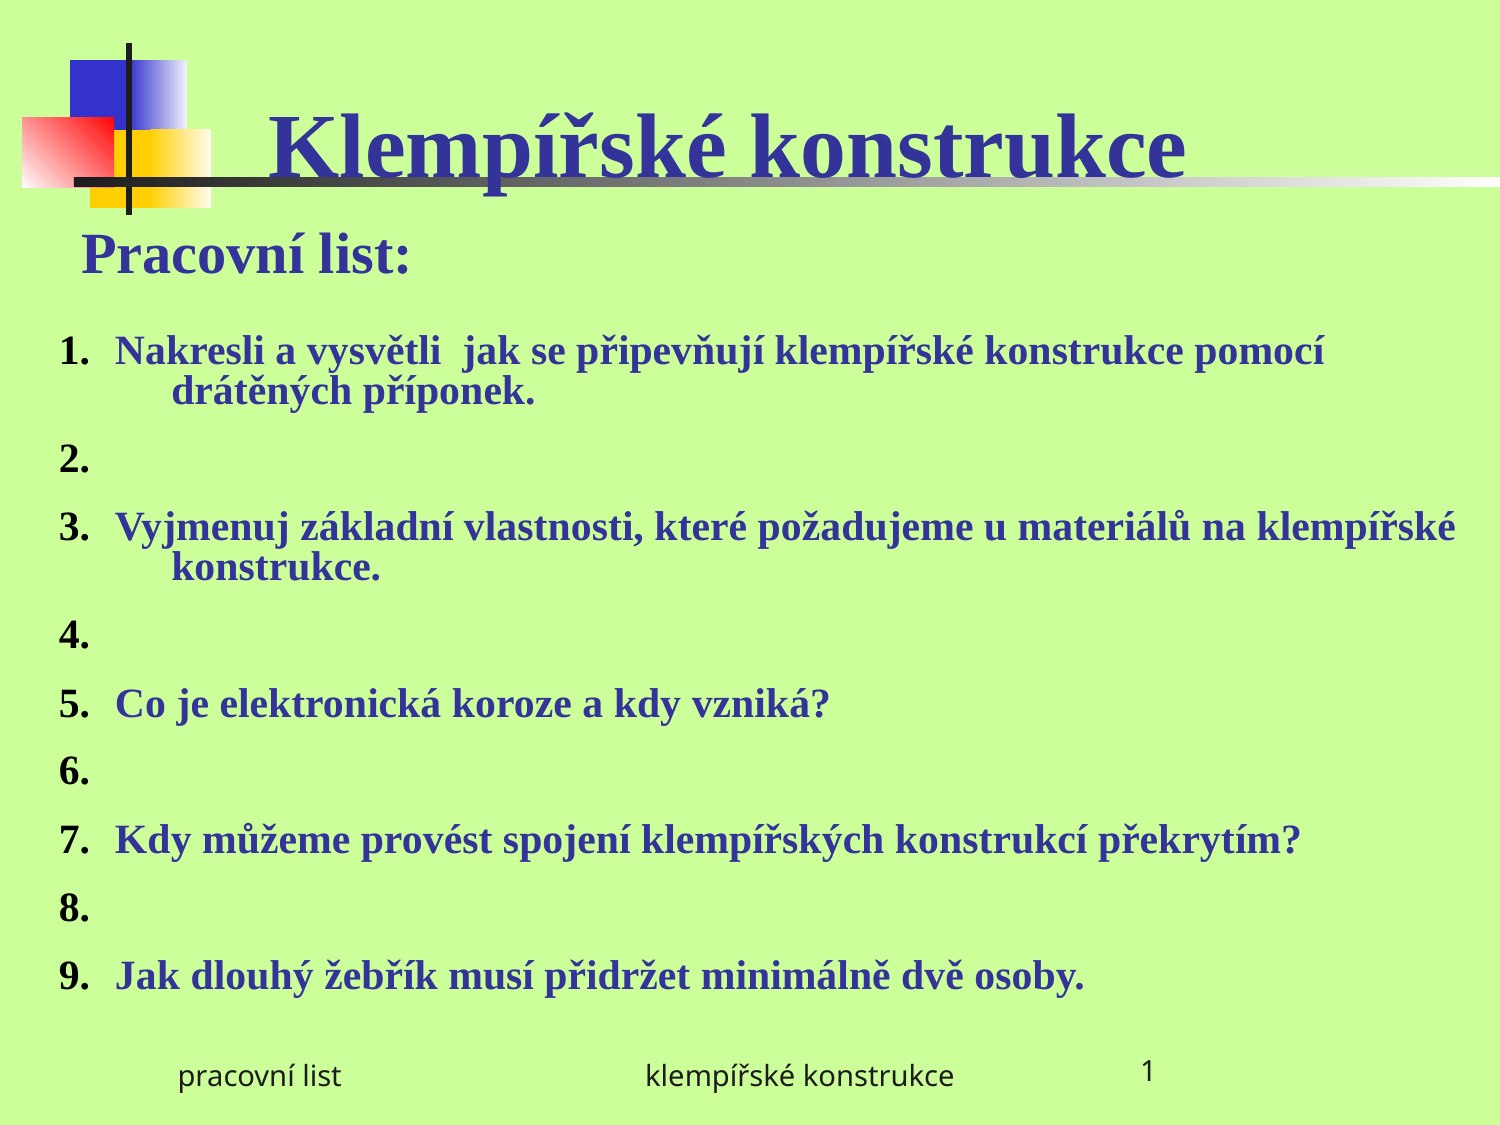

#
Klempířské konstrukce
Pracovní list:
Nakresli a vysvětli jak se připevňují klempířské konstrukce pomocí drátěných příponek.
Vyjmenuj základní vlastnosti, které požadujeme u materiálů na klempířské konstrukce.
Co je elektronická koroze a kdy vzniká?
Kdy můžeme provést spojení klempířských konstrukcí překrytím?
Jak dlouhý žebřík musí přidržet minimálně dvě osoby.
pracovní list
klempířské konstrukce